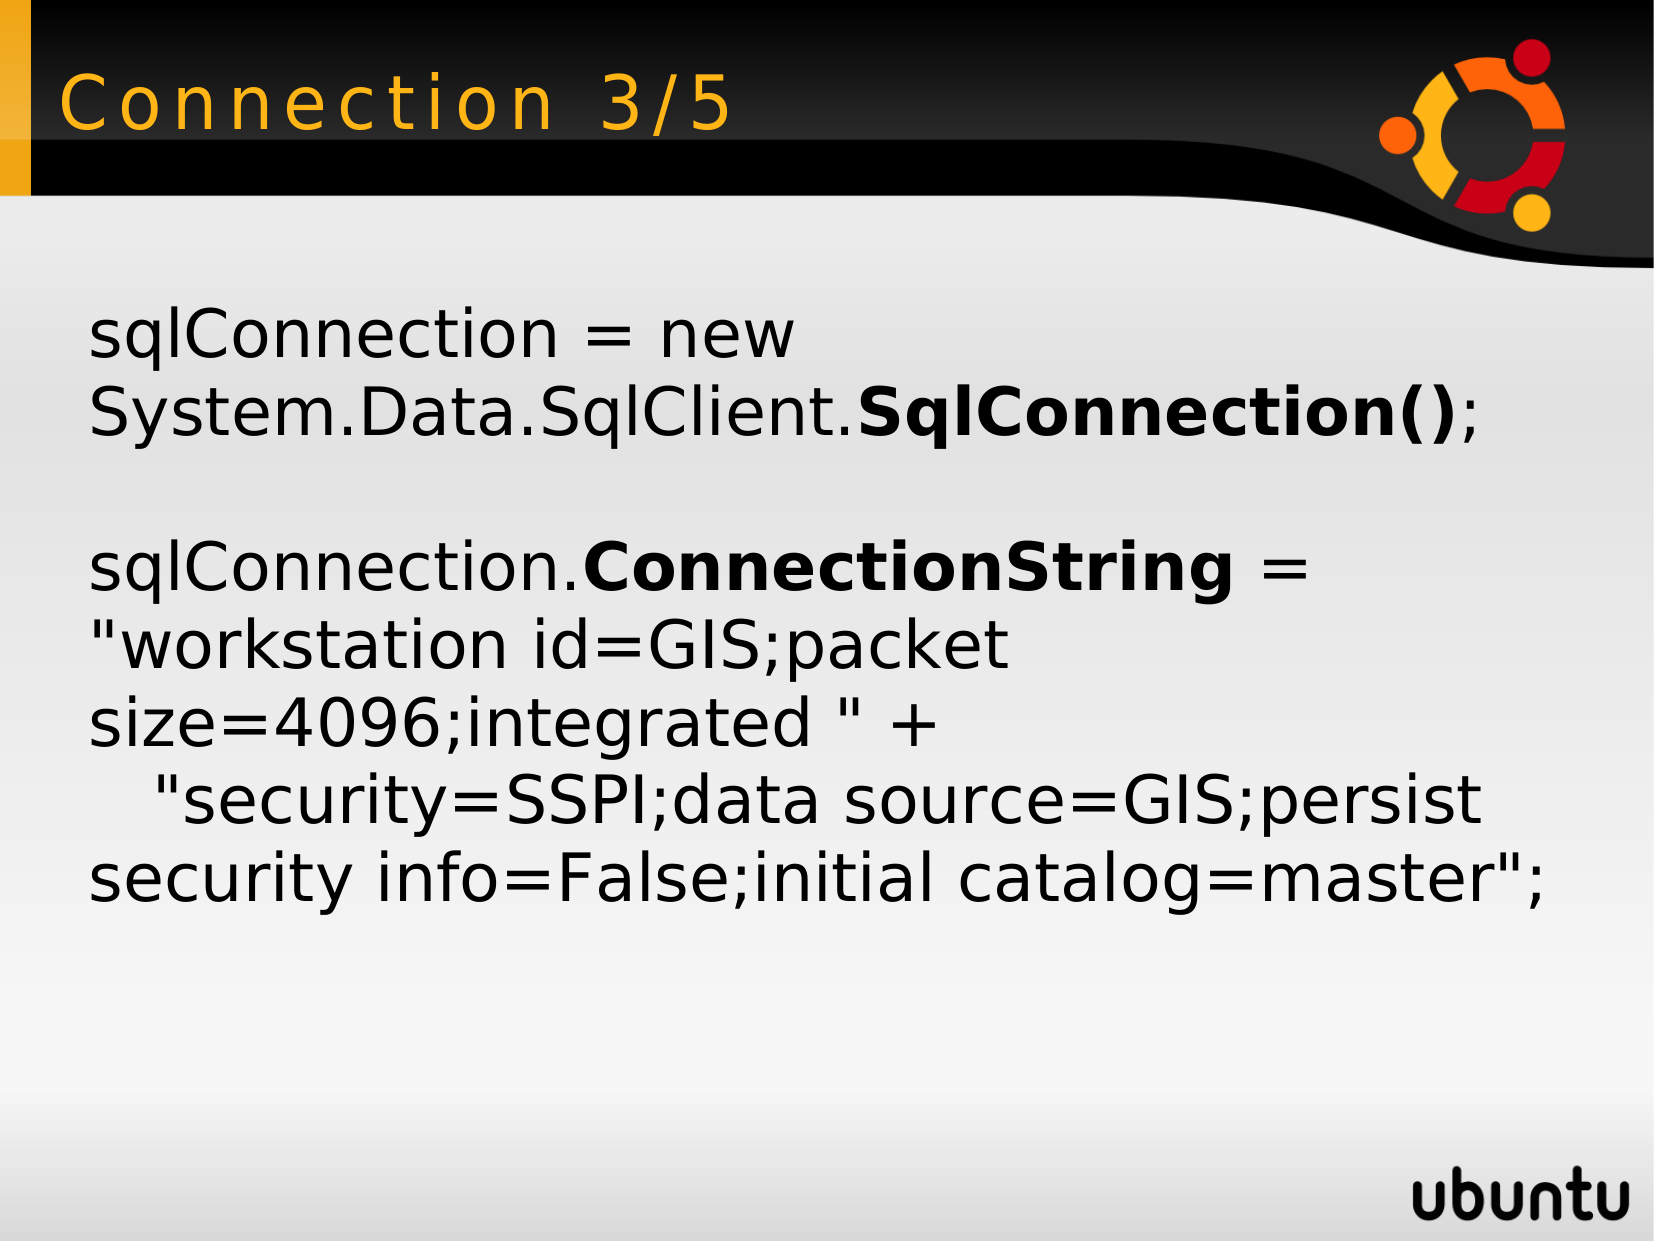

# Connection 3/5
sqlConnection = new System.Data.SqlClient.SqlConnection();
sqlConnection.ConnectionString = "workstation id=GIS;packet size=4096;integrated " +
 "security=SSPI;data source=GIS;persist security info=False;initial catalog=master";